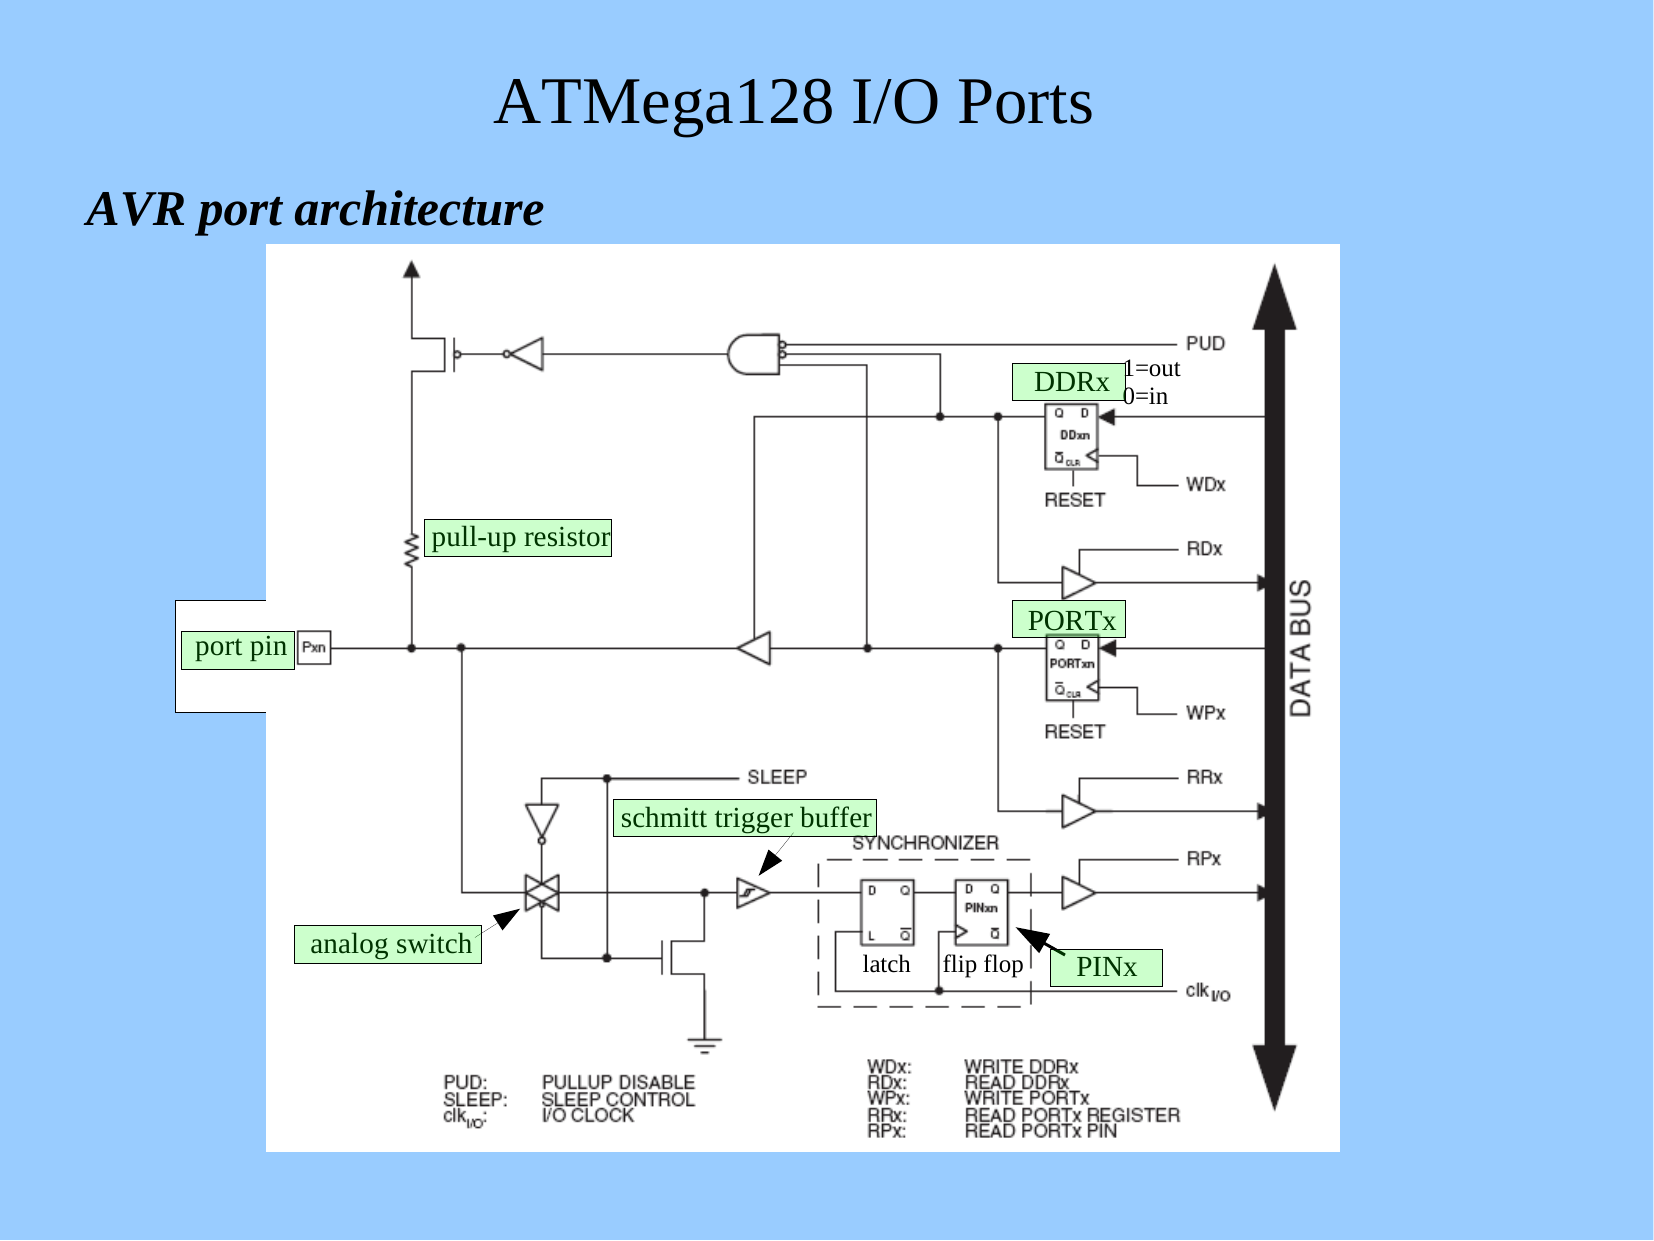

ATMega128 I/O Ports
AVR port architecture
1=out
0=in
DDRx
pull-up resistor
PORTx
port pin
schmitt trigger buffer
analog switch
latch
flip flop
PINx